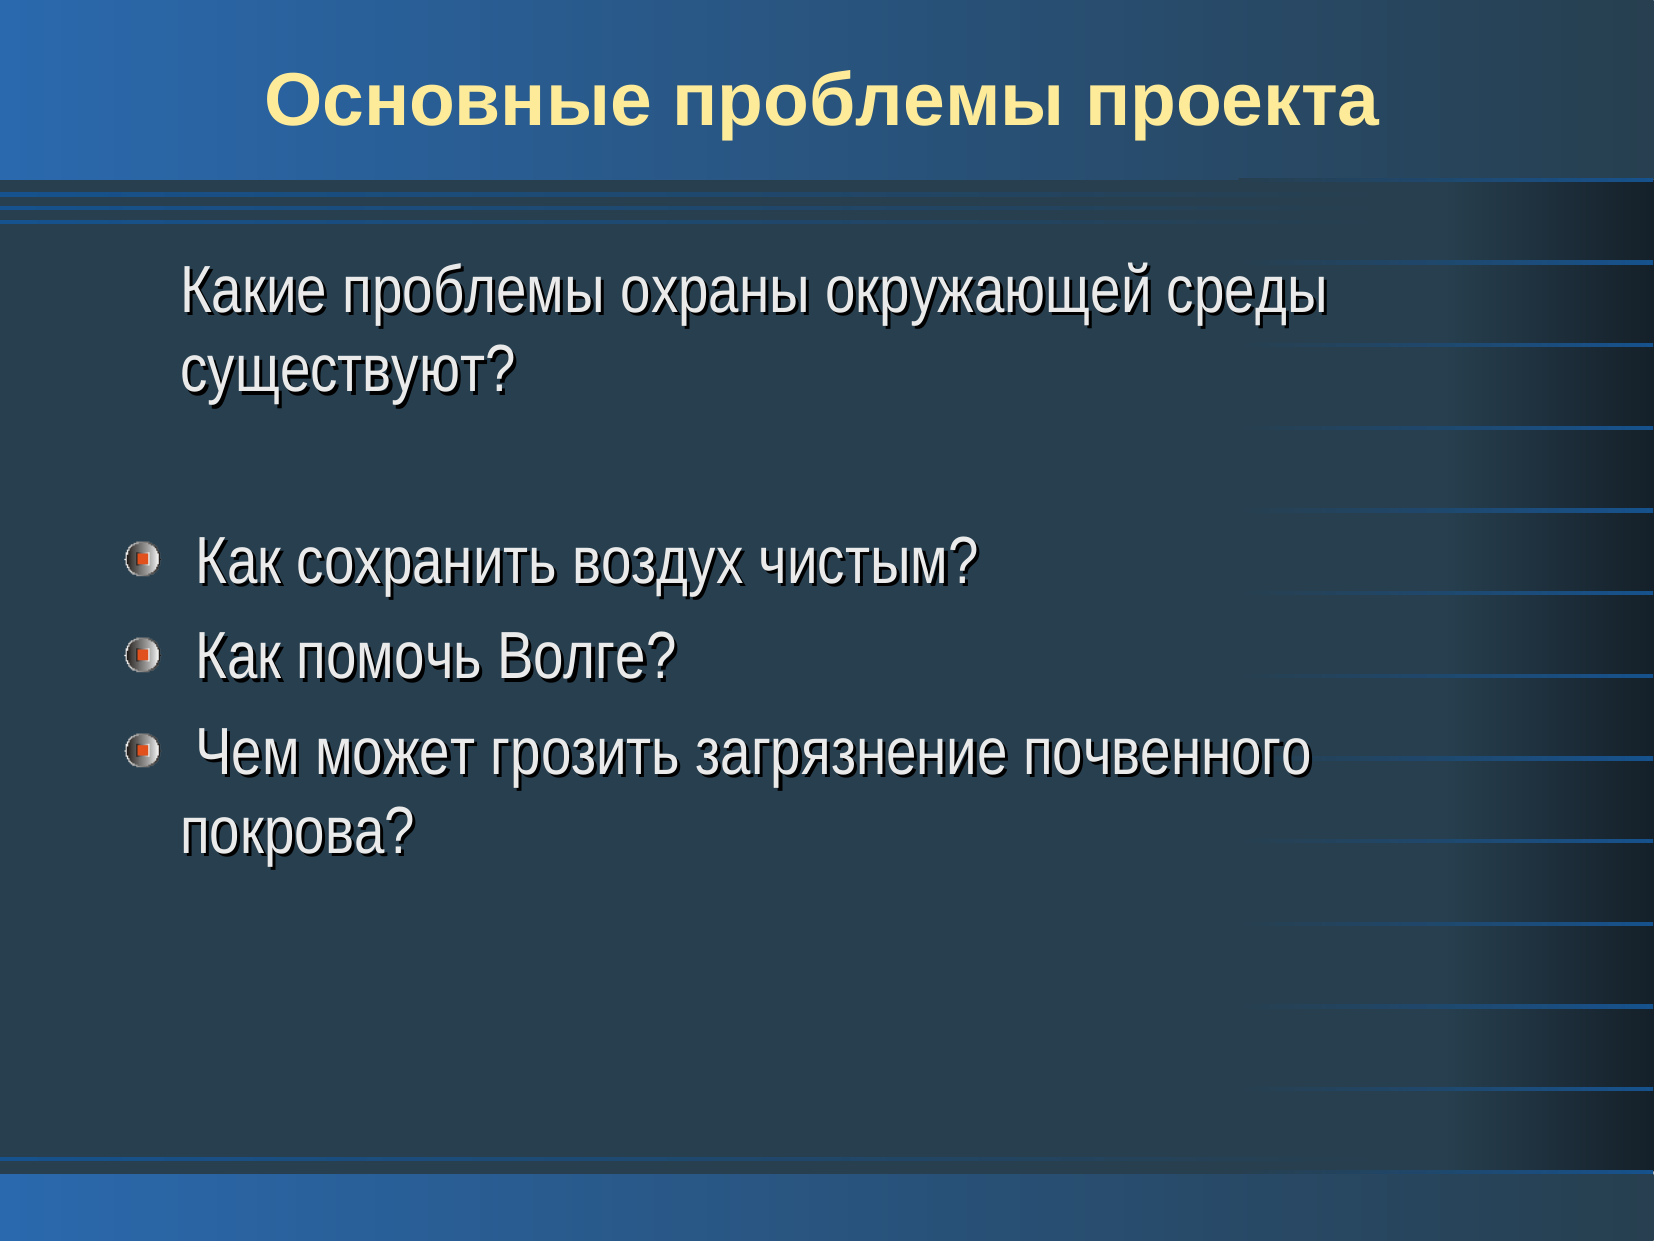

# Основные проблемы проекта
Какие проблемы охраны окружающей среды существуют?
 Как сохранить воздух чистым?
 Как помочь Волге?
 Чем может грозить загрязнение почвенного покрова?